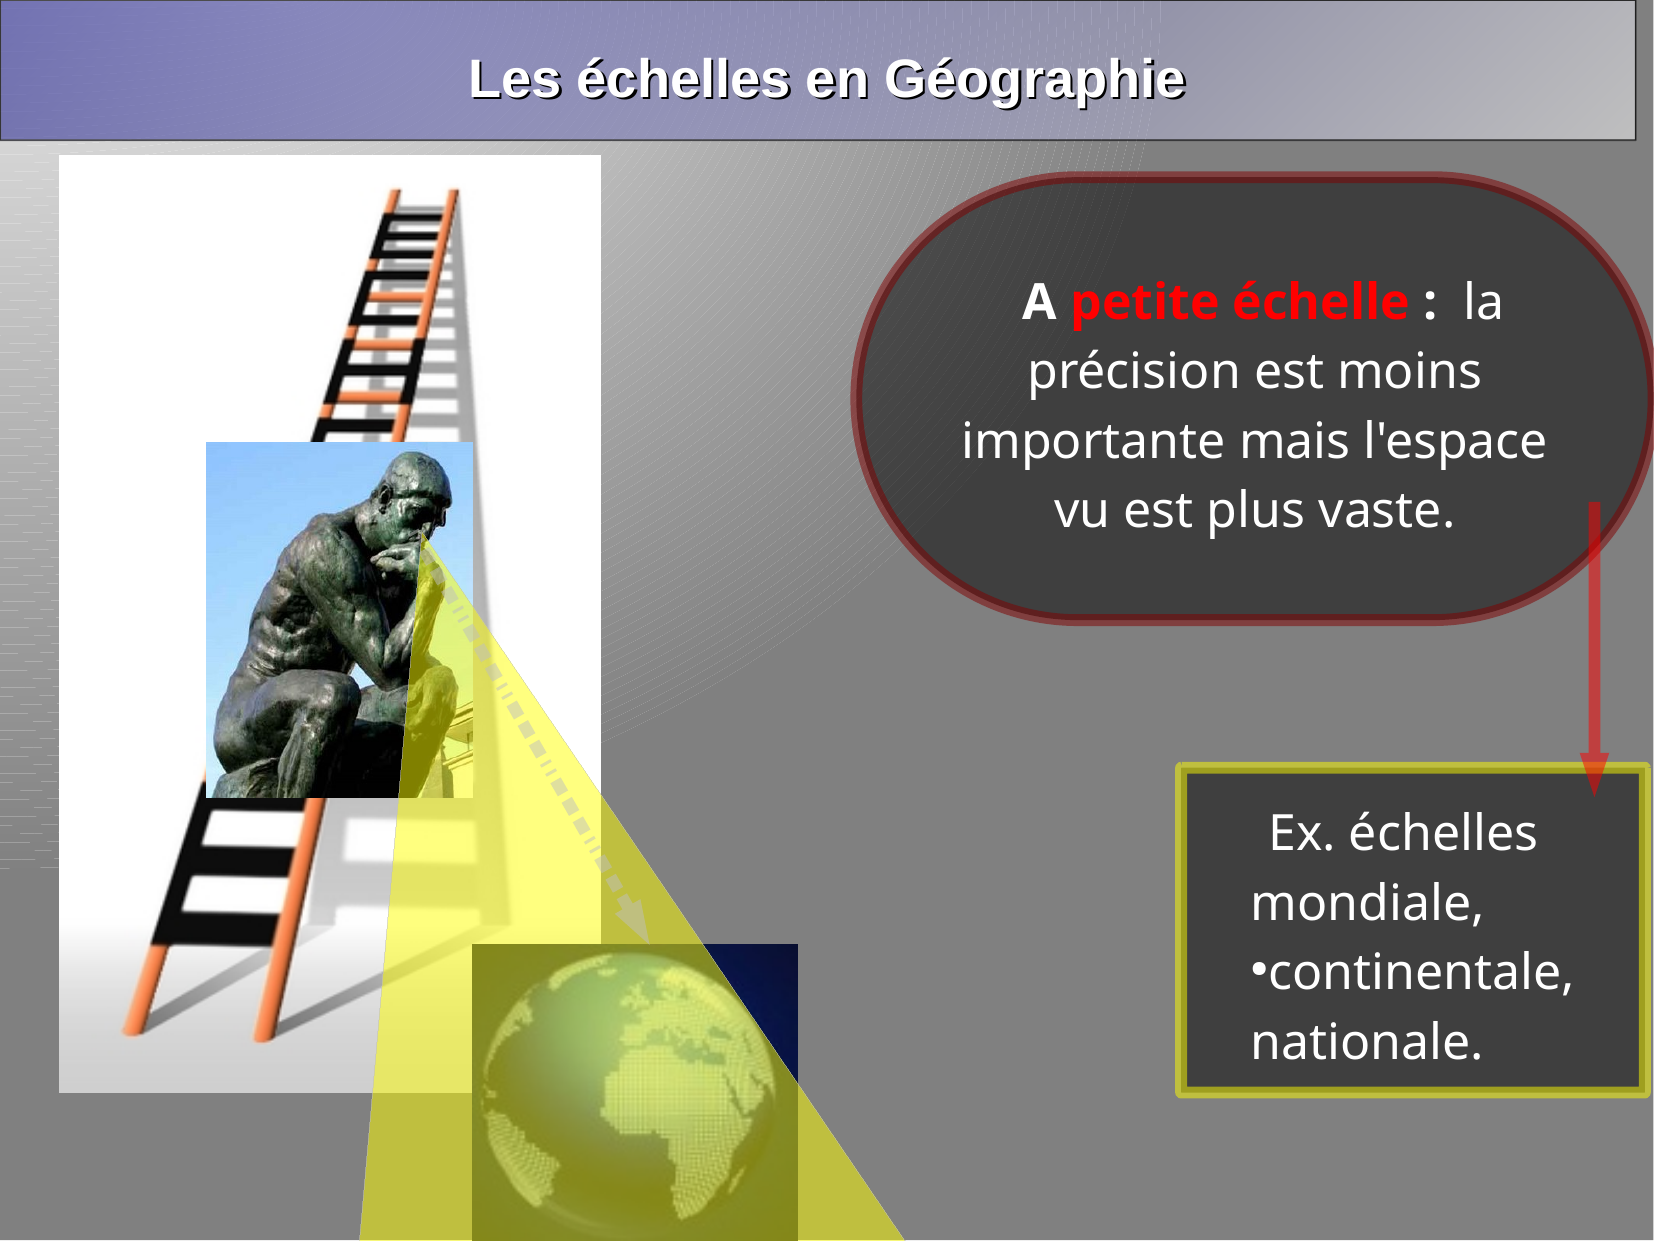

Les échelles en Géographie
A petite échelle : la précision est moins importante mais l'espace vu est plus vaste.
Ex. échelles mondiale,
continentale, nationale.